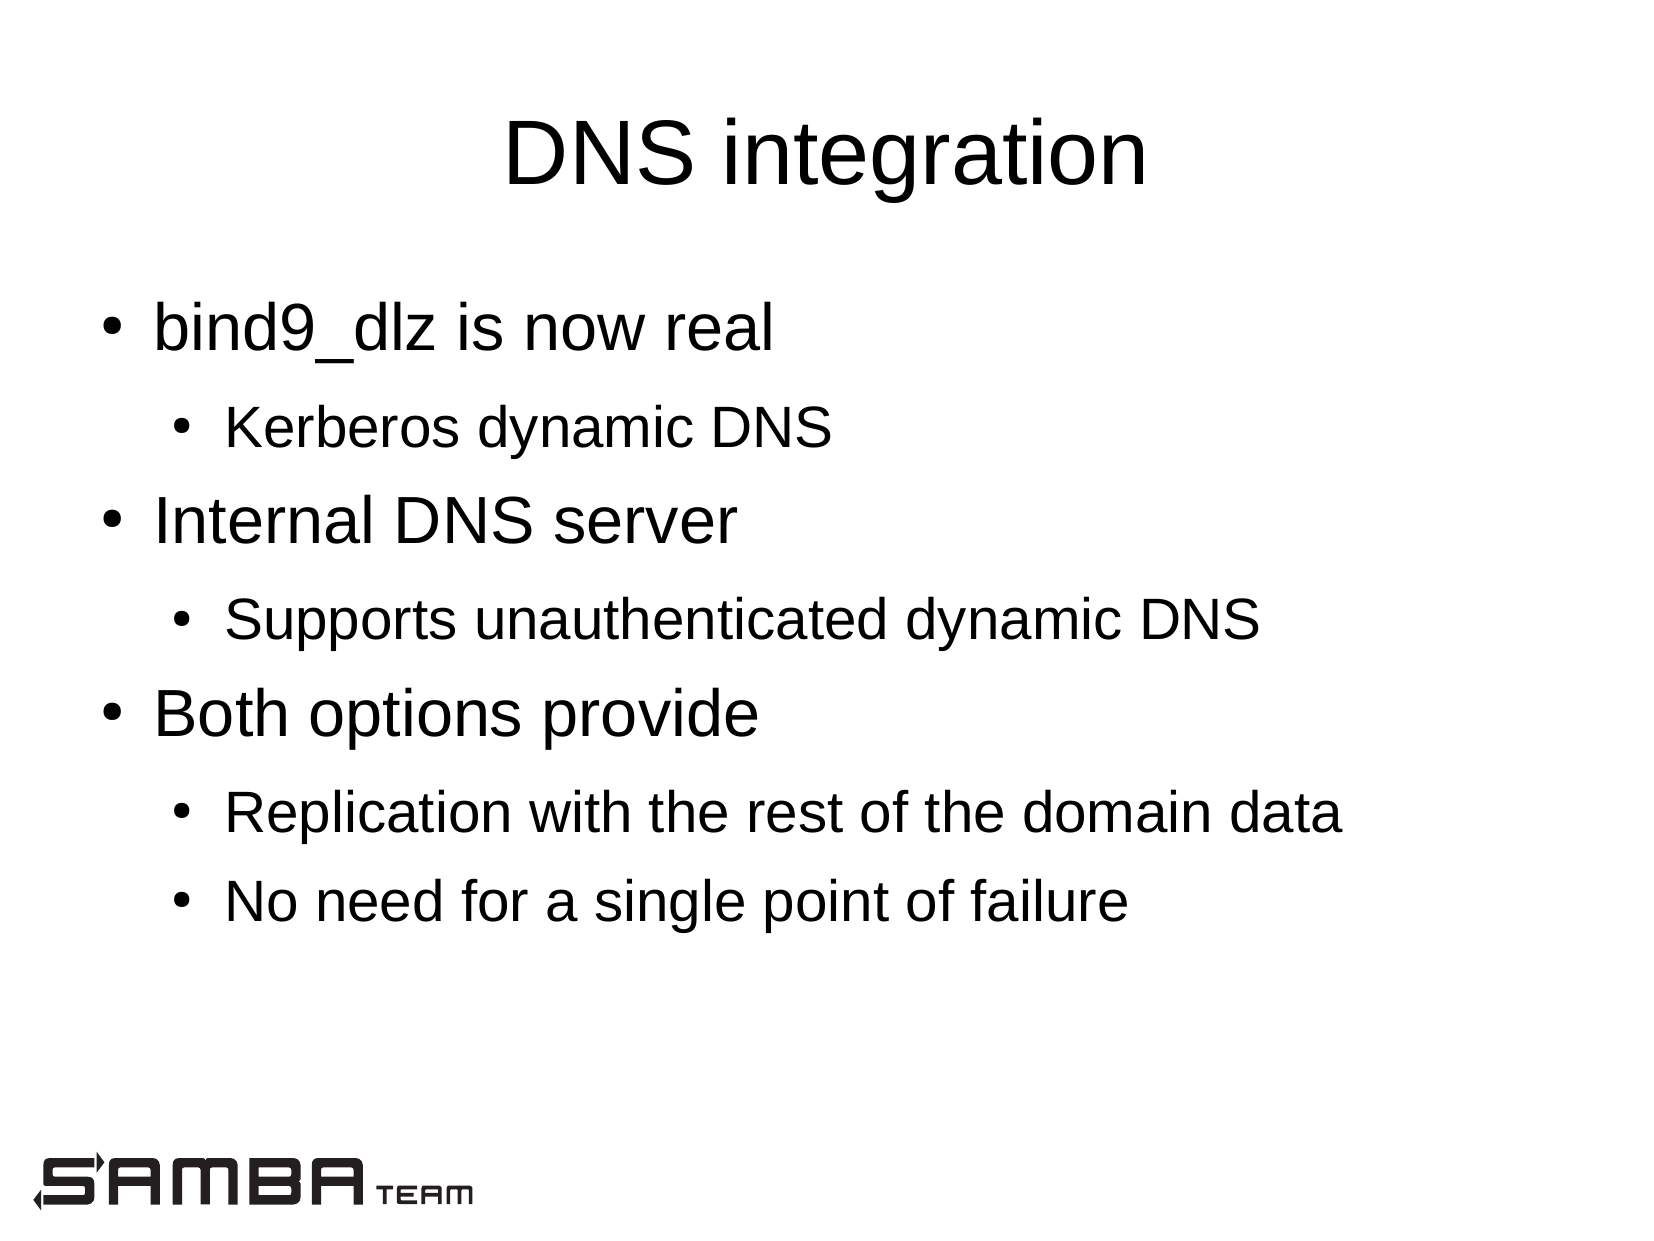

# DNS integration
bind9_dlz is now real
Kerberos dynamic DNS
Internal DNS server
Supports unauthenticated dynamic DNS
Both options provide
Replication with the rest of the domain data
No need for a single point of failure